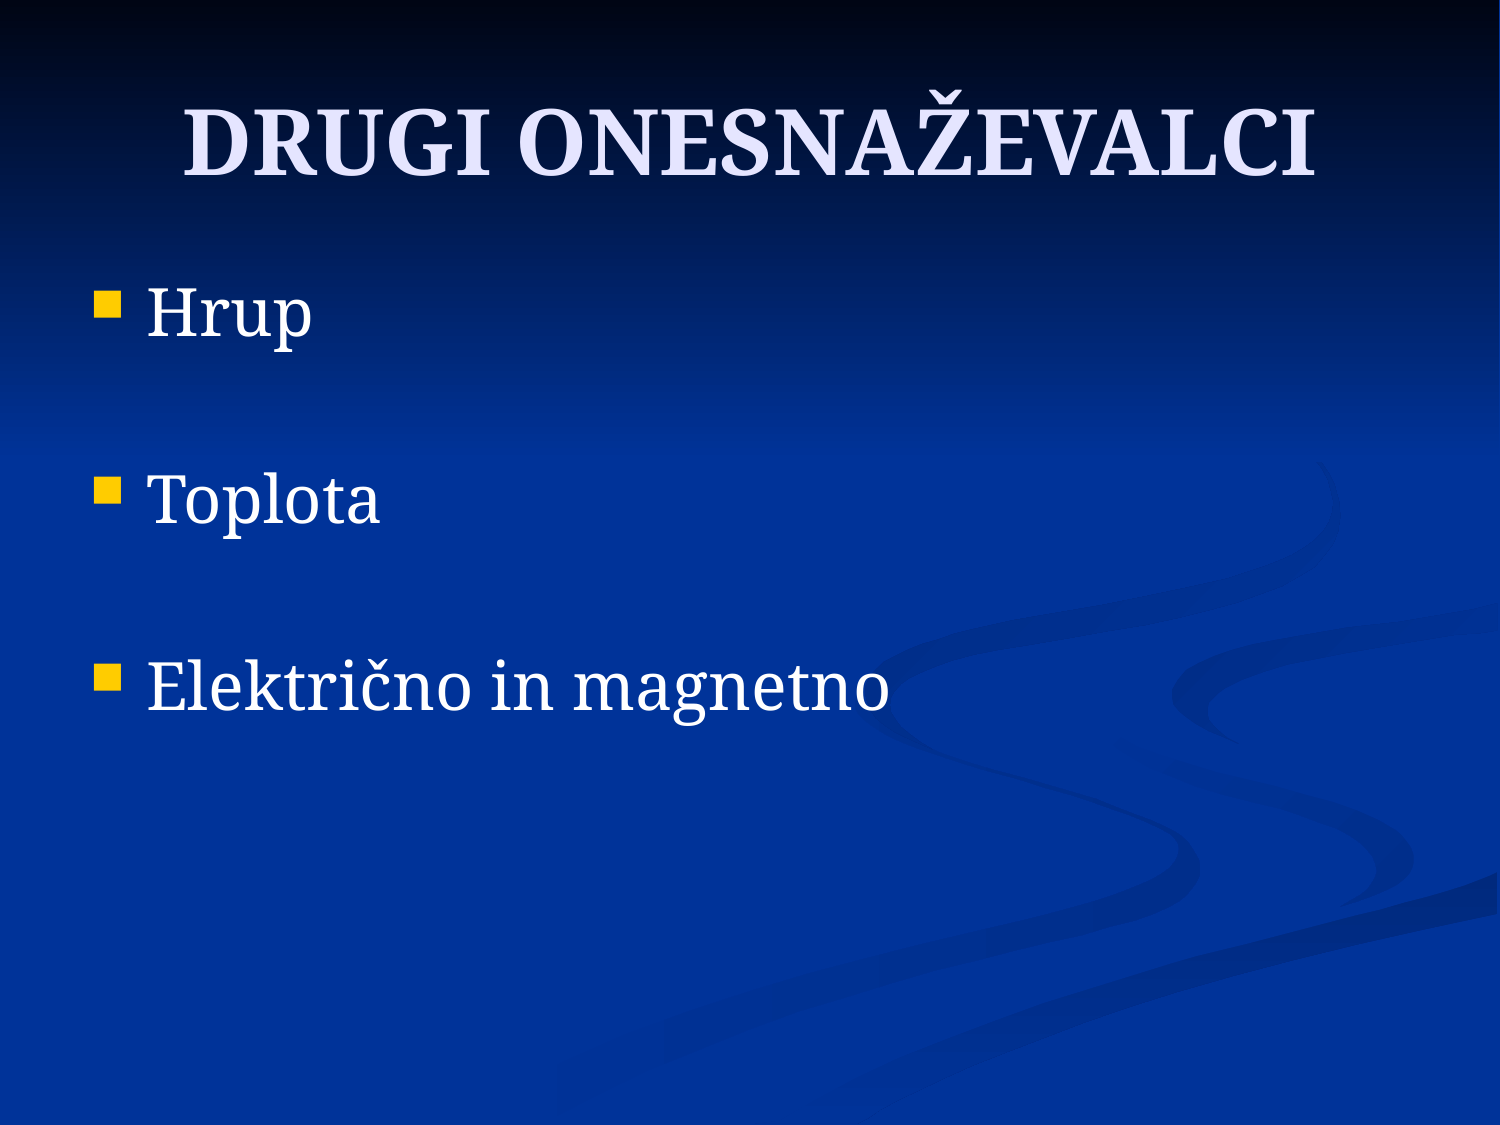

# DRUGI ONESNAŽEVALCI
Hrup
Toplota
Električno in magnetno